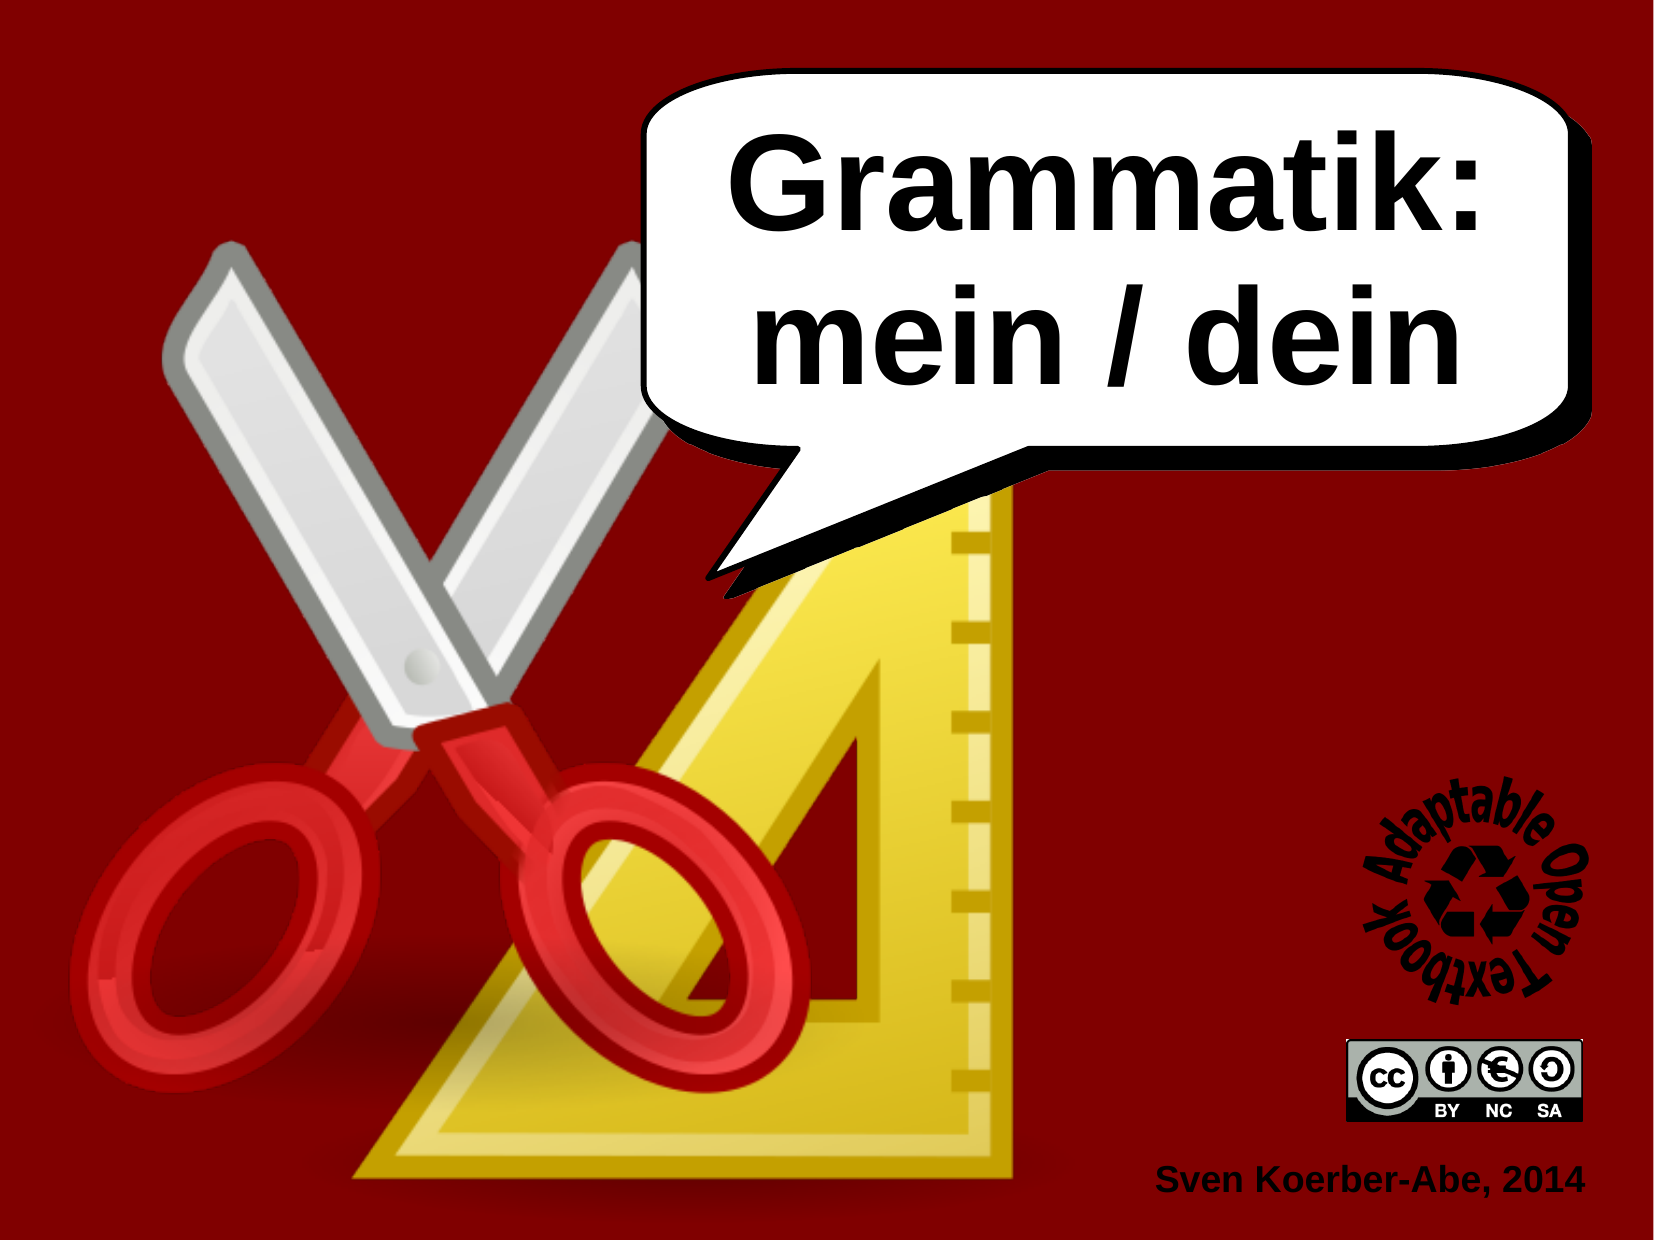

Grammatik:
mein / dein
Sven Koerber-Abe, 2014